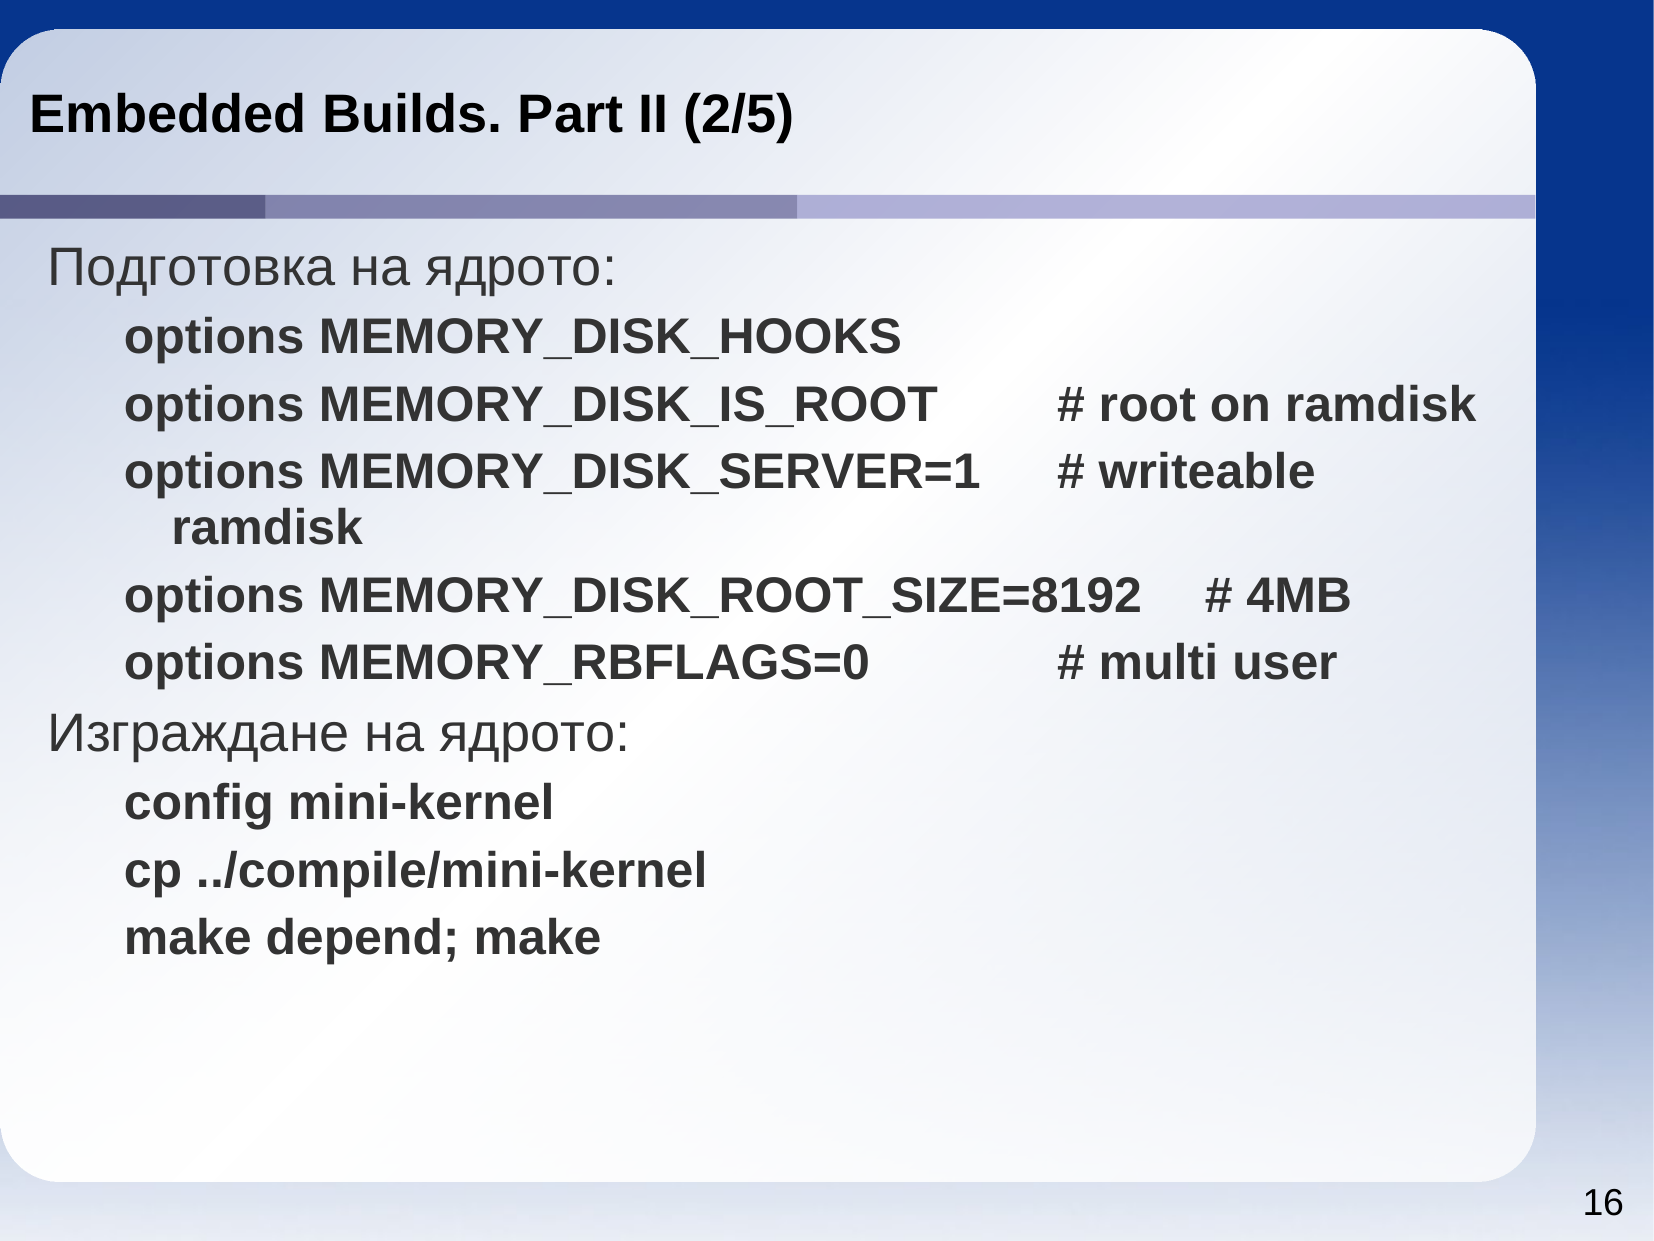

# Embedded Builds. Part II (2/5)
Подготовка на ядрото:
options	MEMORY_DISK_HOOKS
options	MEMORY_DISK_IS_ROOT		# root on ramdisk
options	MEMORY_DISK_SERVER=1		# writeable ramdisk
options	MEMORY_DISK_ROOT_SIZE=8192	# 4MB
options	MEMORY_RBFLAGS=0			# multi user
Изграждане на ядрото:
config mini-kernel
cp ../compile/mini-kernel
make depend; make
16